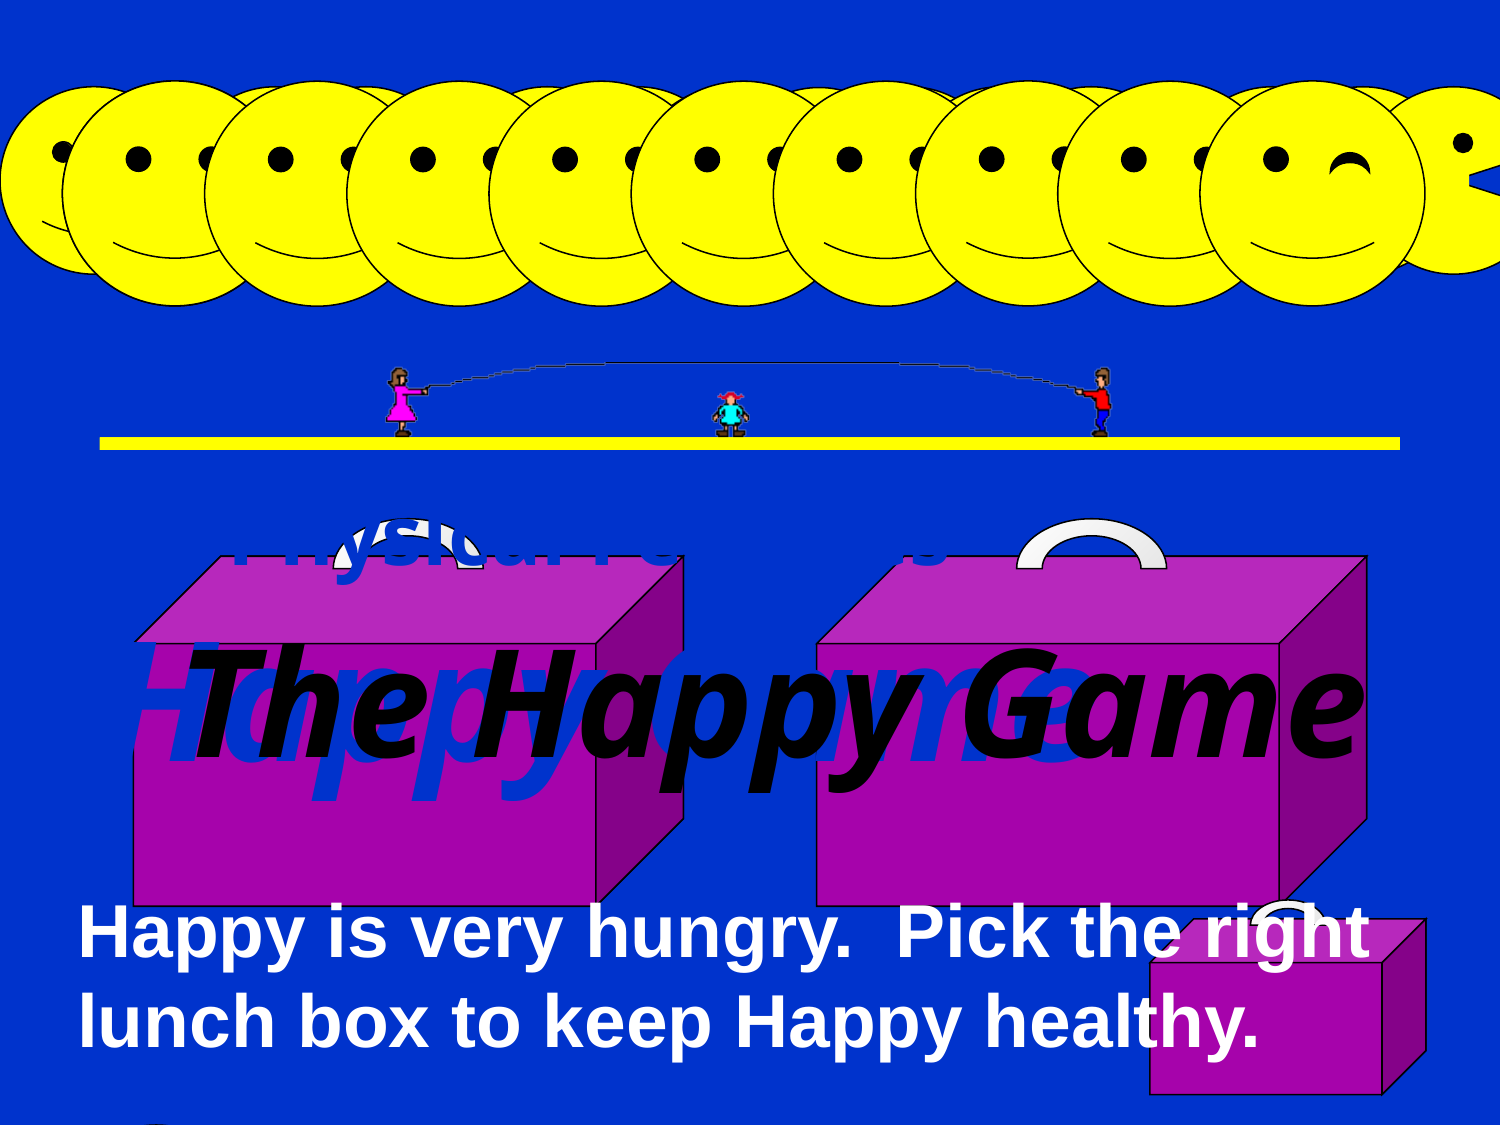

Physical Features
# Happy Game
The Happy Game
Happy is very hungry. Pick the right lunch box to keep Happy healthy.